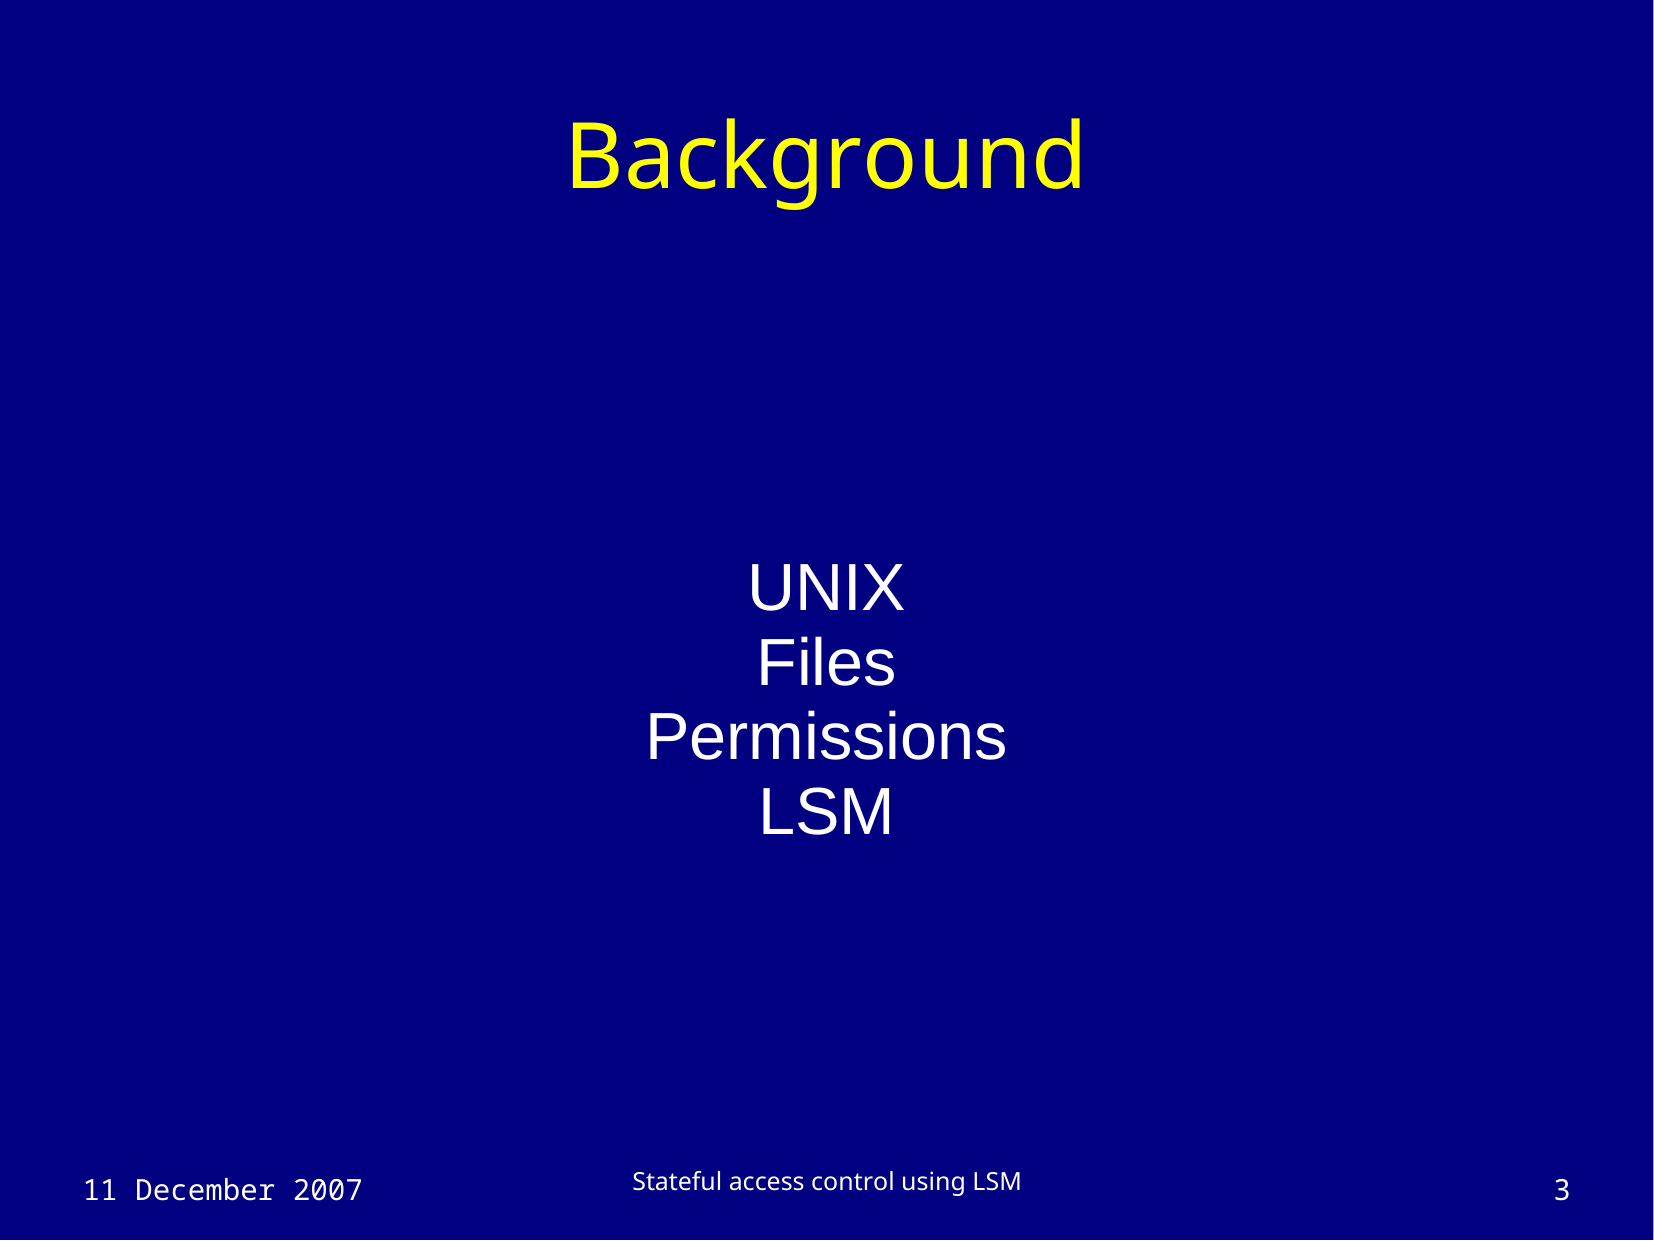

# Background
UNIX
Files
Permissions
LSM
11 December 2007
Stateful access control using LSM
3